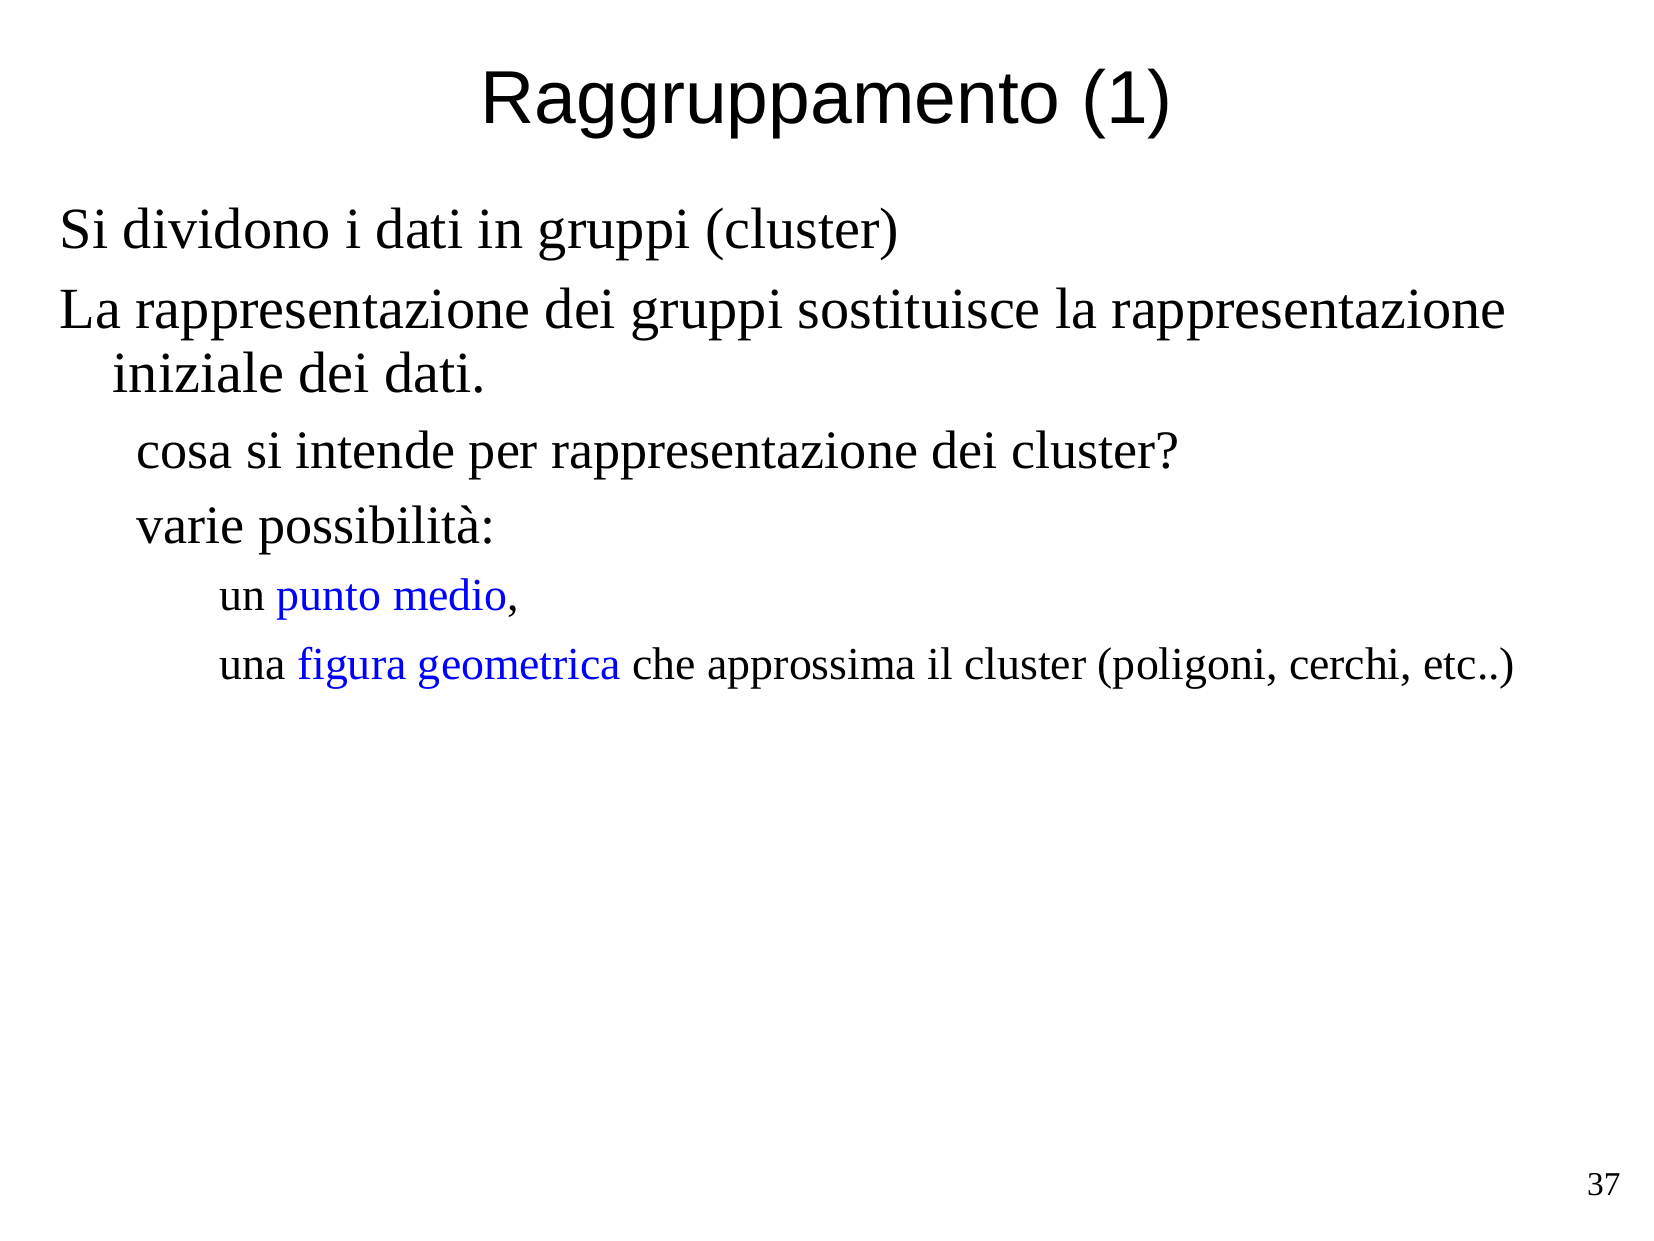

# Raggruppamento (1)
Si dividono i dati in gruppi (cluster)
La rappresentazione dei gruppi sostituisce la rappresentazione iniziale dei dati.
cosa si intende per rappresentazione dei cluster?
varie possibilità:
un punto medio,
una figura geometrica che approssima il cluster (poligoni, cerchi, etc..)